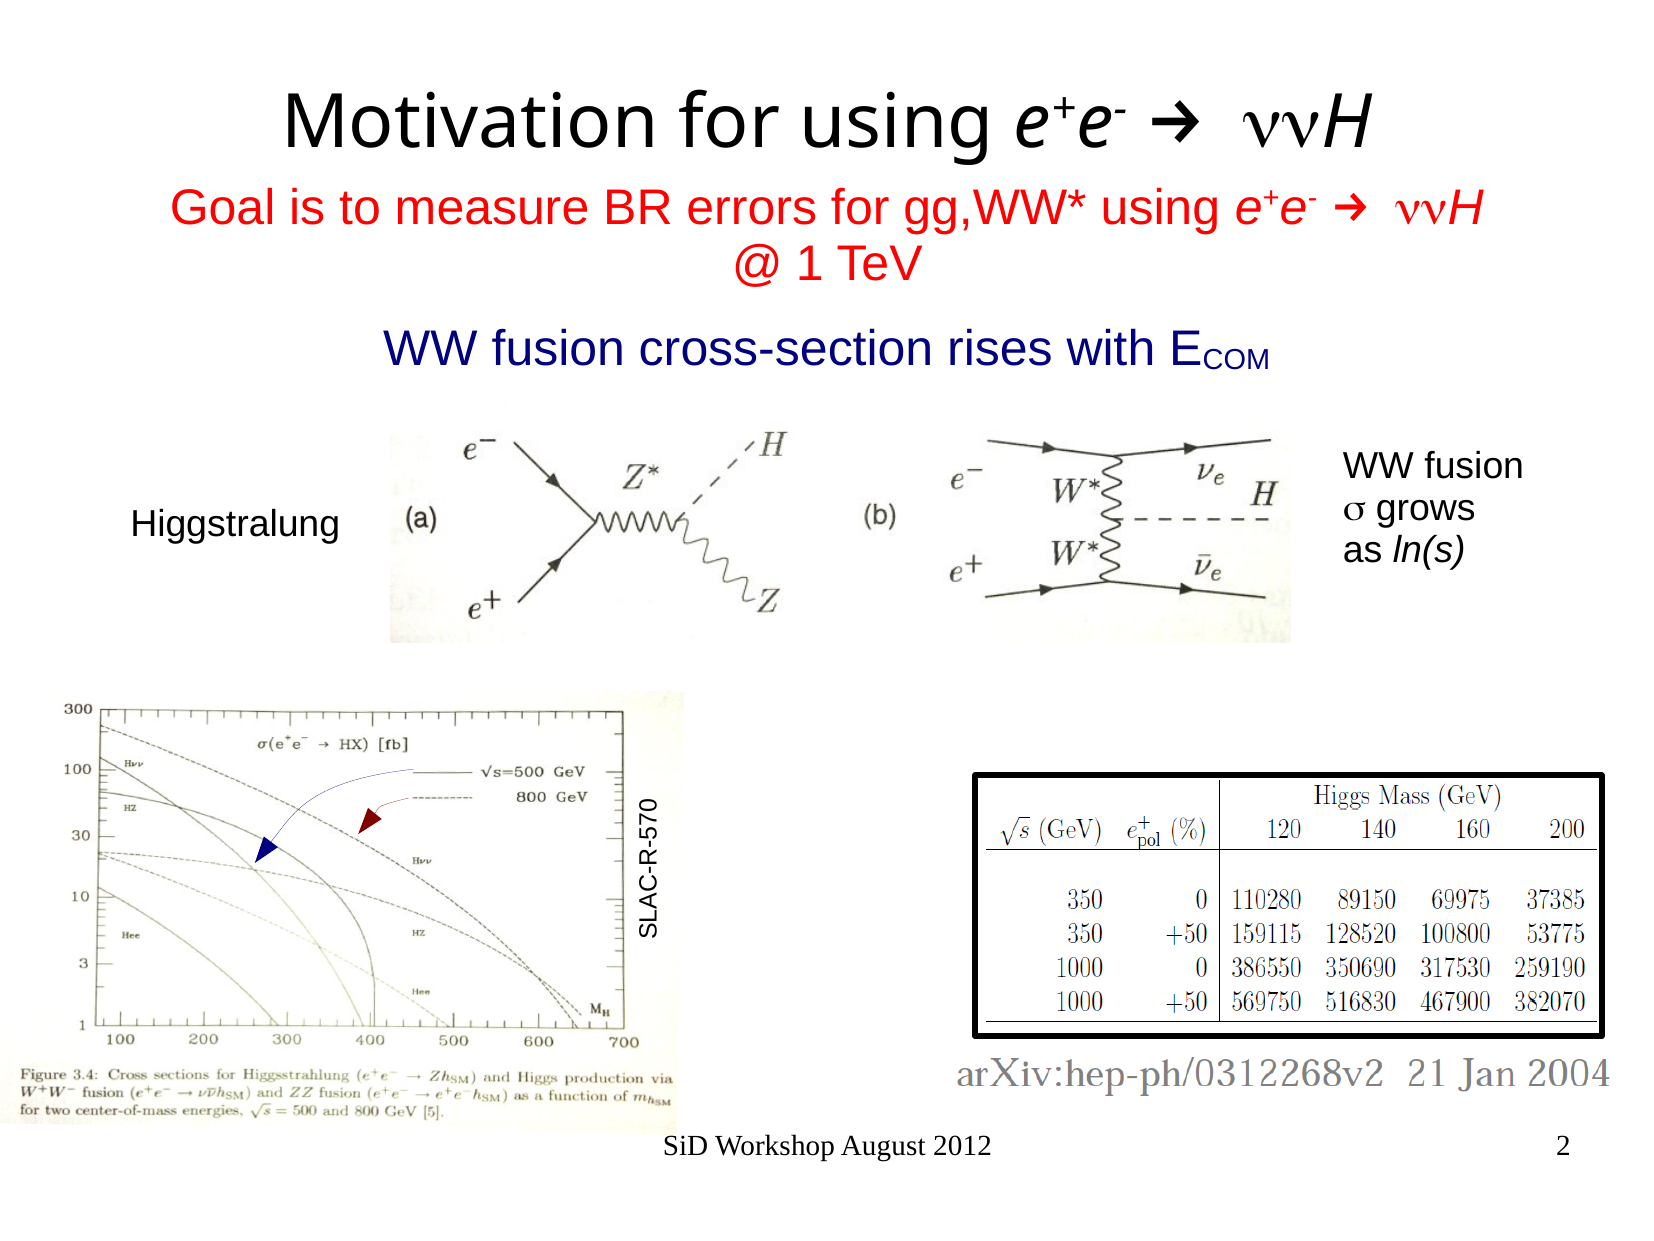

# Motivation for using e+e- → nnH
Goal is to measure BR errors for gg,WW* using e+e- → nnH
@ 1 TeV
WW fusion cross-section rises with ECOM
WW fusion
s grows
as ln(s)
Higgstralung
SLAC-R-570
SiD Workshop August 2012
2